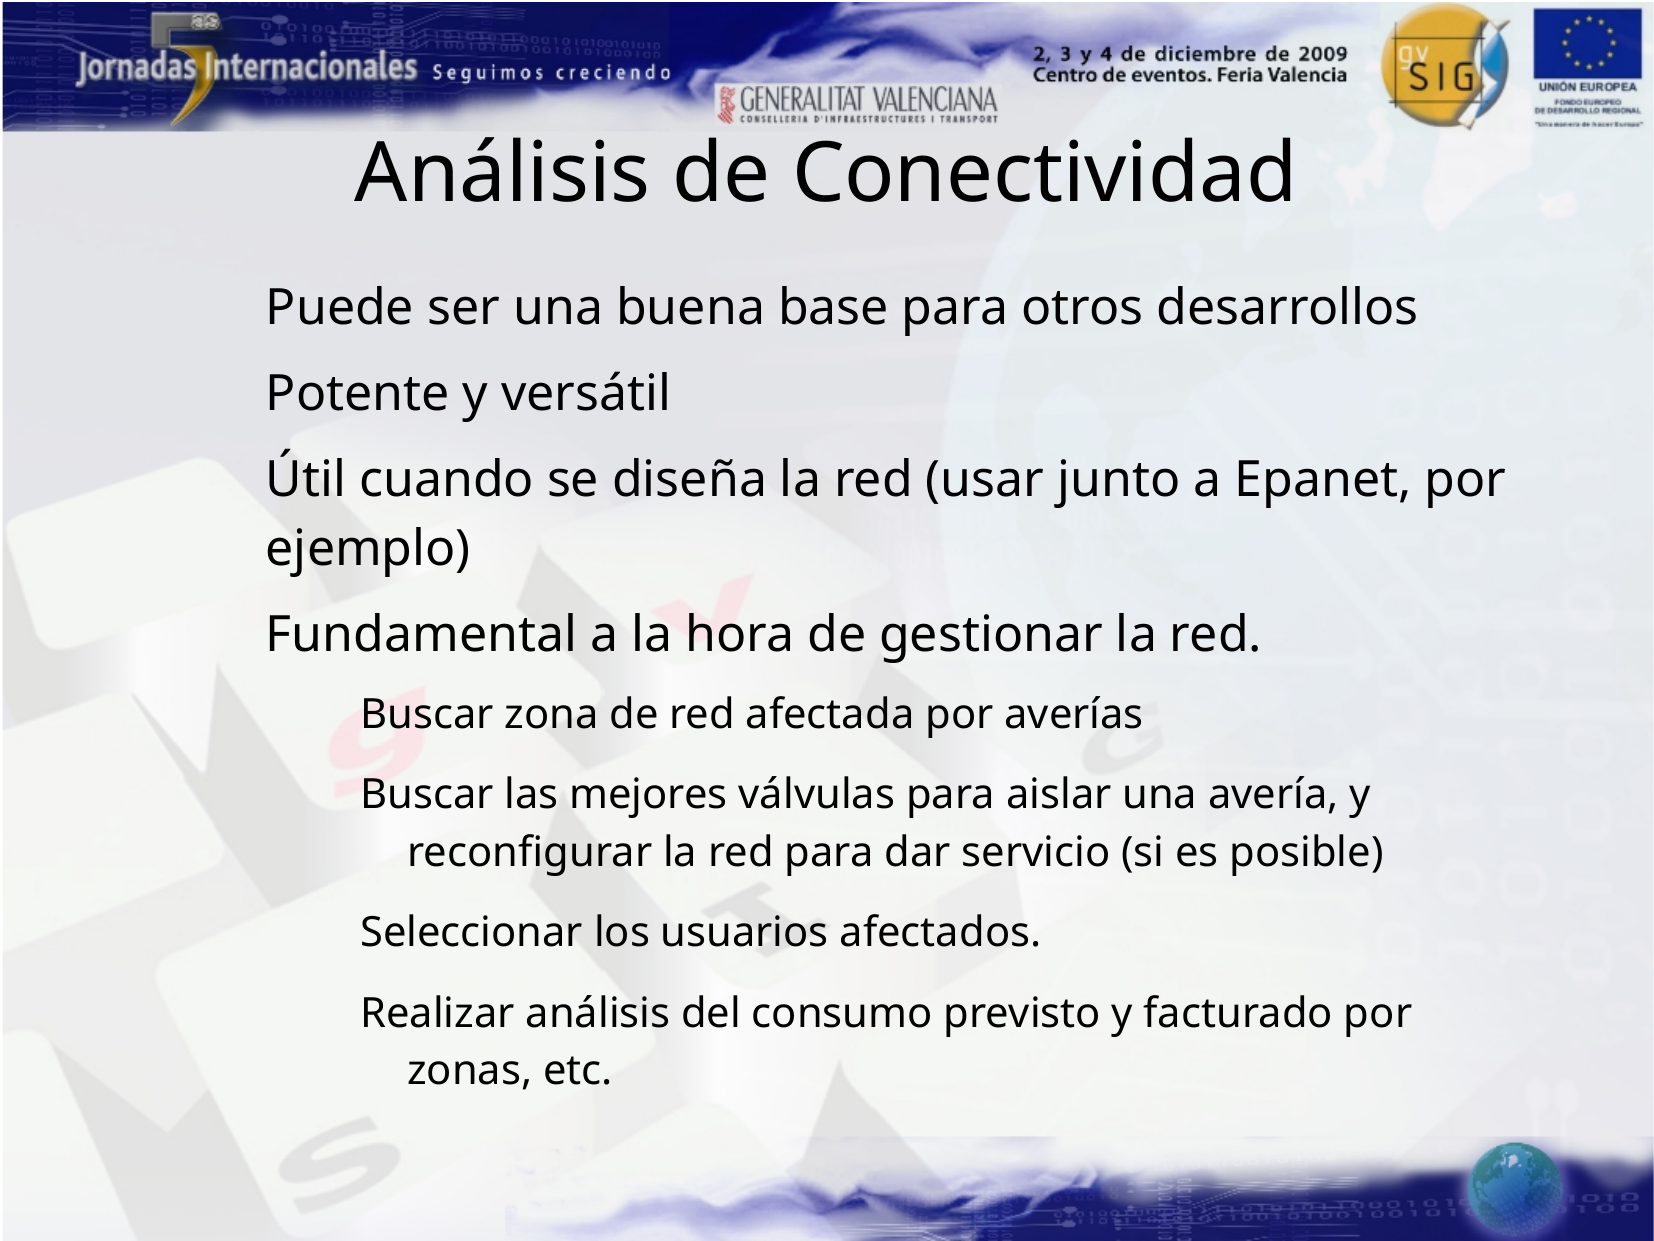

# Análisis de Conectividad
Puede ser una buena base para otros desarrollos
Potente y versátil
Útil cuando se diseña la red (usar junto a Epanet, por ejemplo)
Fundamental a la hora de gestionar la red.
Buscar zona de red afectada por averías
Buscar las mejores válvulas para aislar una avería, y reconfigurar la red para dar servicio (si es posible)
Seleccionar los usuarios afectados.
Realizar análisis del consumo previsto y facturado por zonas, etc.